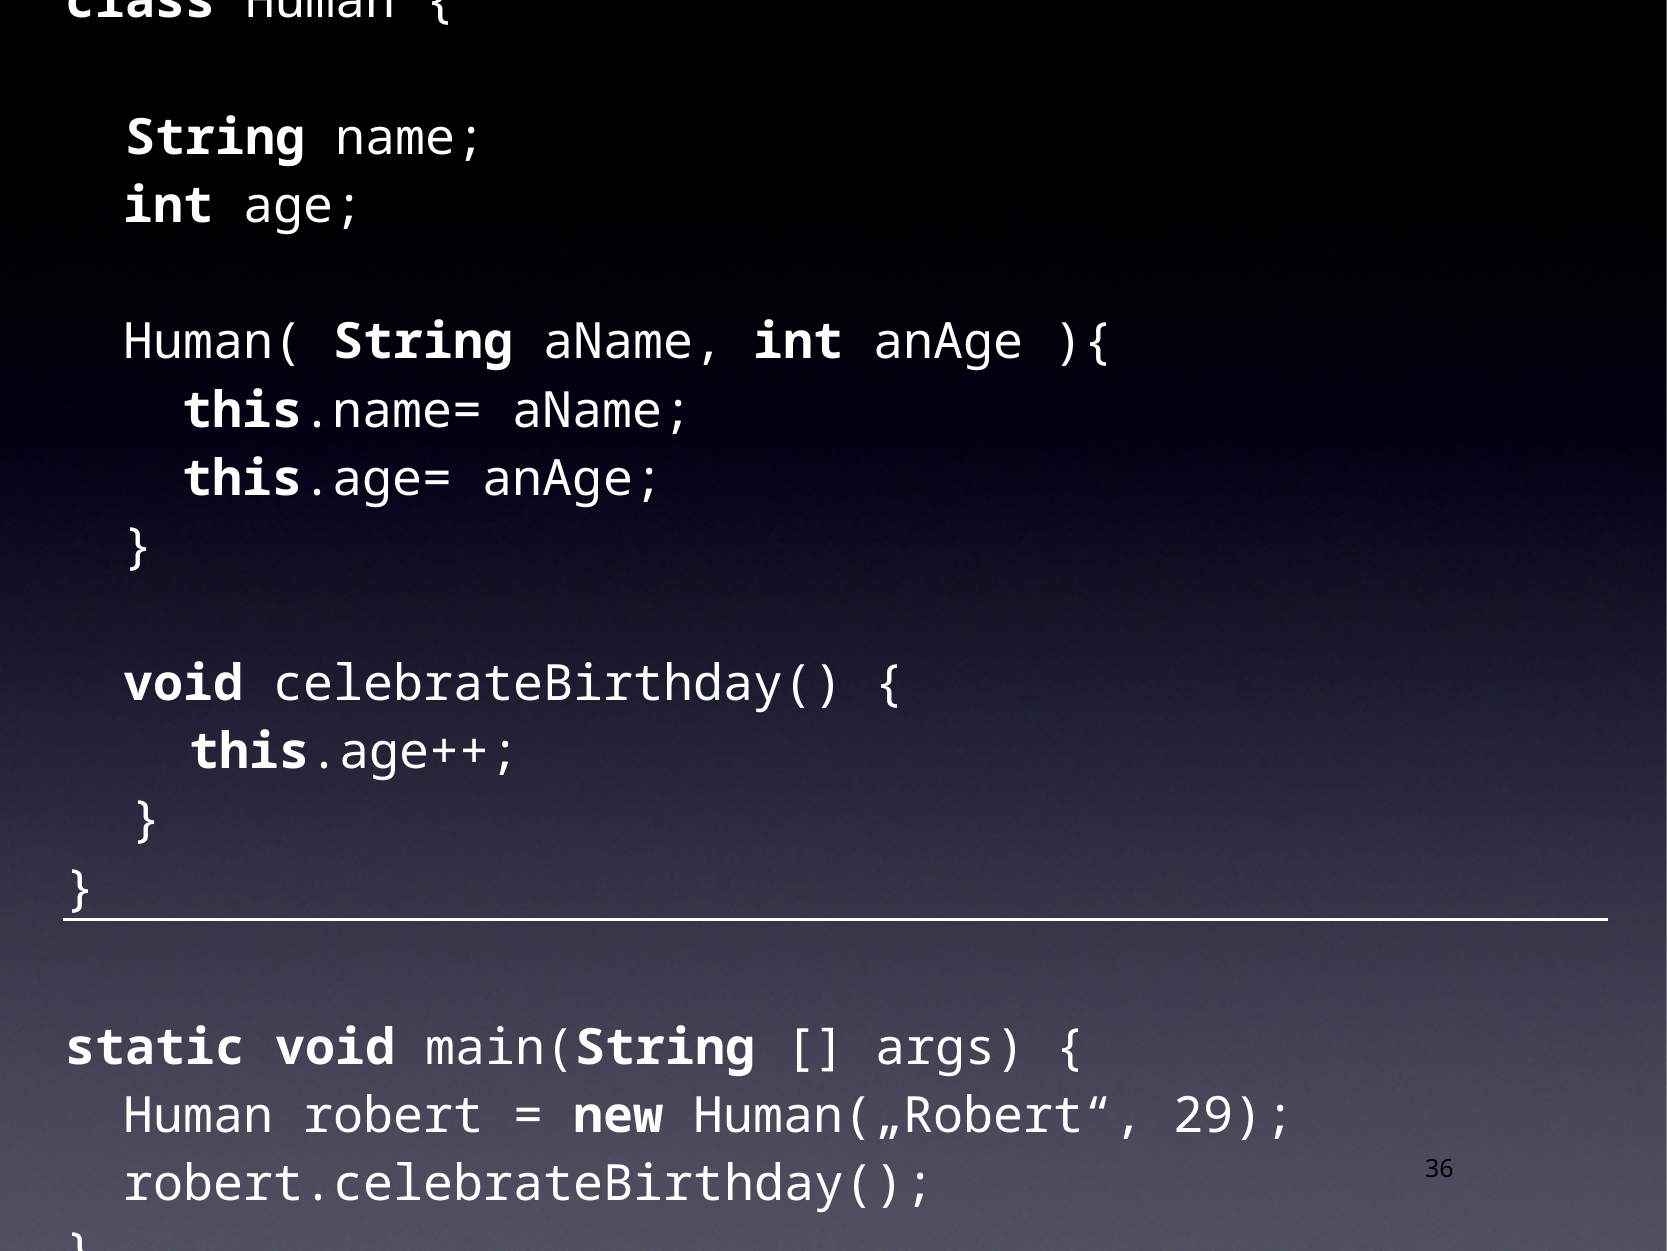

class Human {
 String name;
	int age;
	Human( String aName, int anAge ){
		this.name= aName;
		this.age= anAge;
	}
	void celebrateBirthday() {
	this.age++;
 }
}
static void main(String [] args) {
	Human robert = new Human(„Robert“, 29);
	robert.celebrateBirthday();
}
36